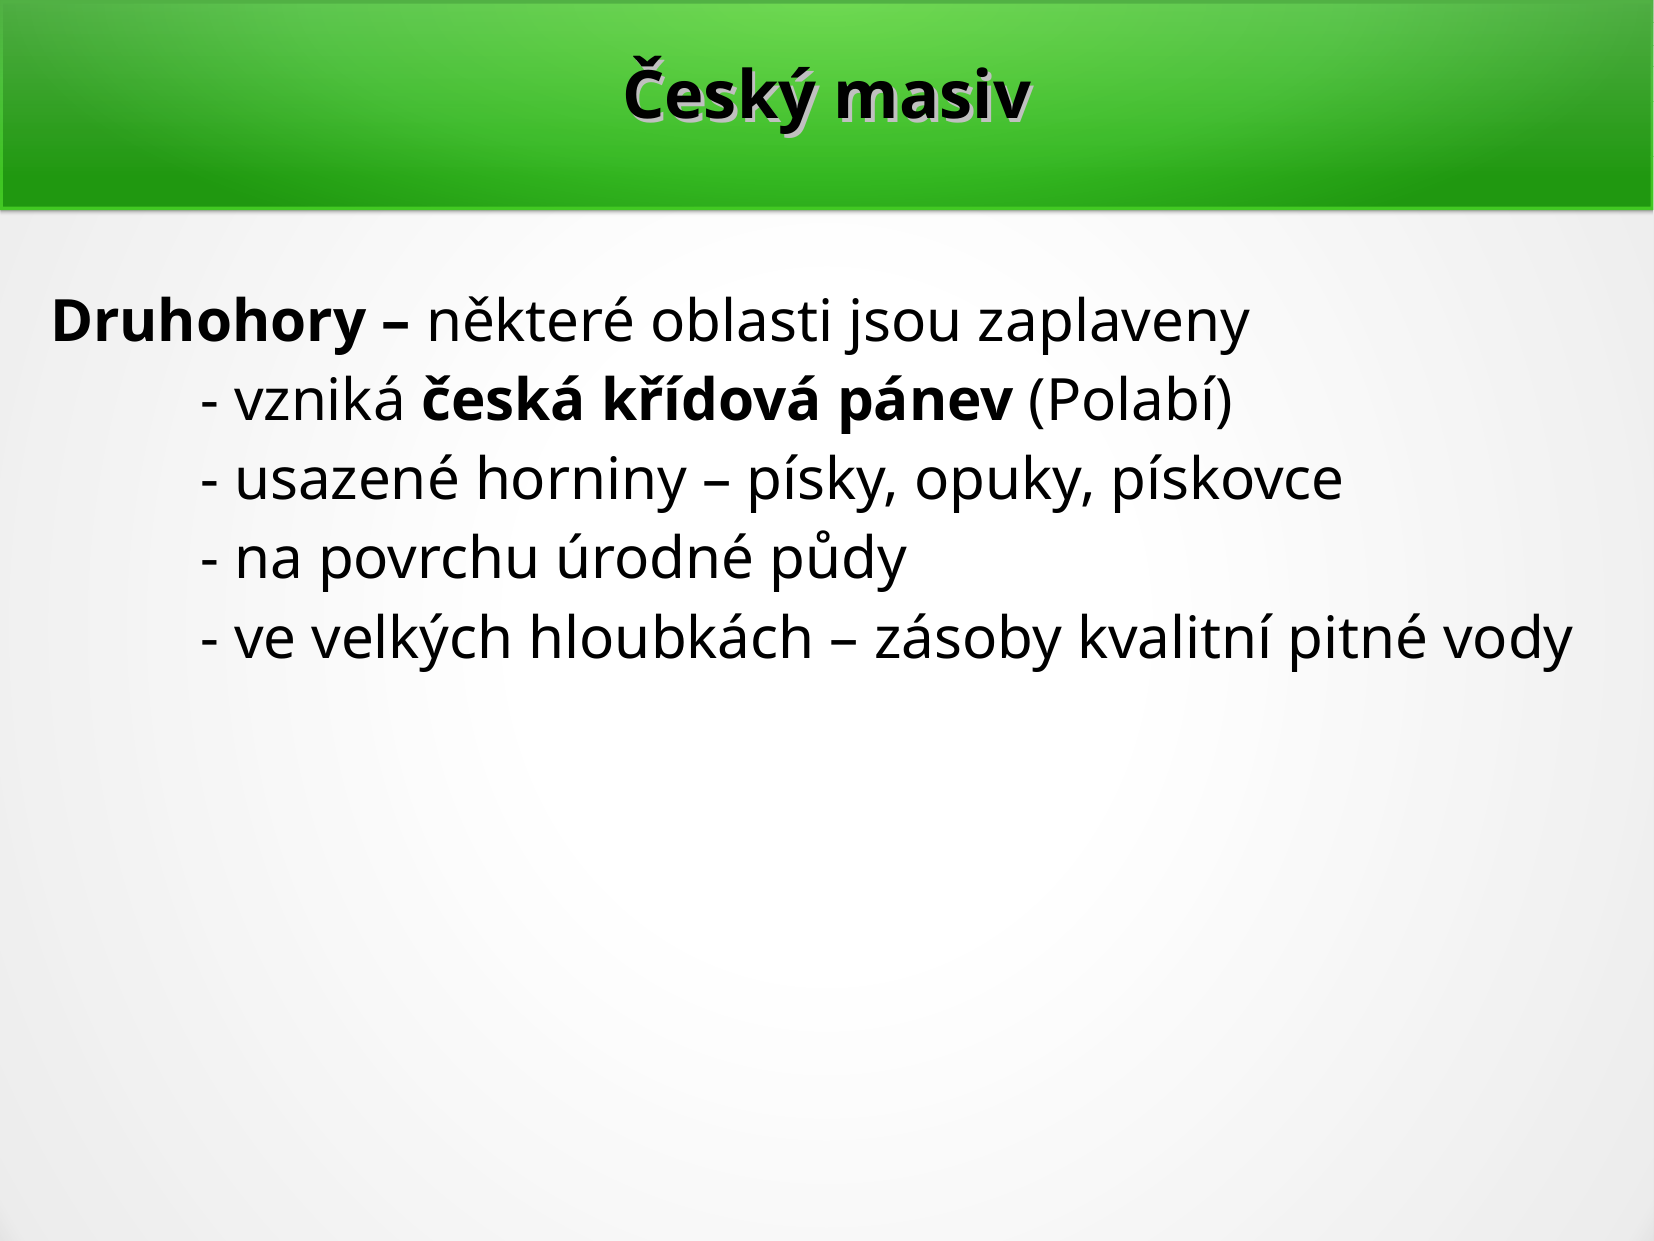

Český masiv
Druhohory – některé oblasti jsou zaplaveny
		- vzniká česká křídová pánev (Polabí)
		- usazené horniny – písky, opuky, pískovce
		- na povrchu úrodné půdy
		- ve velkých hloubkách – zásoby kvalitní pitné vody